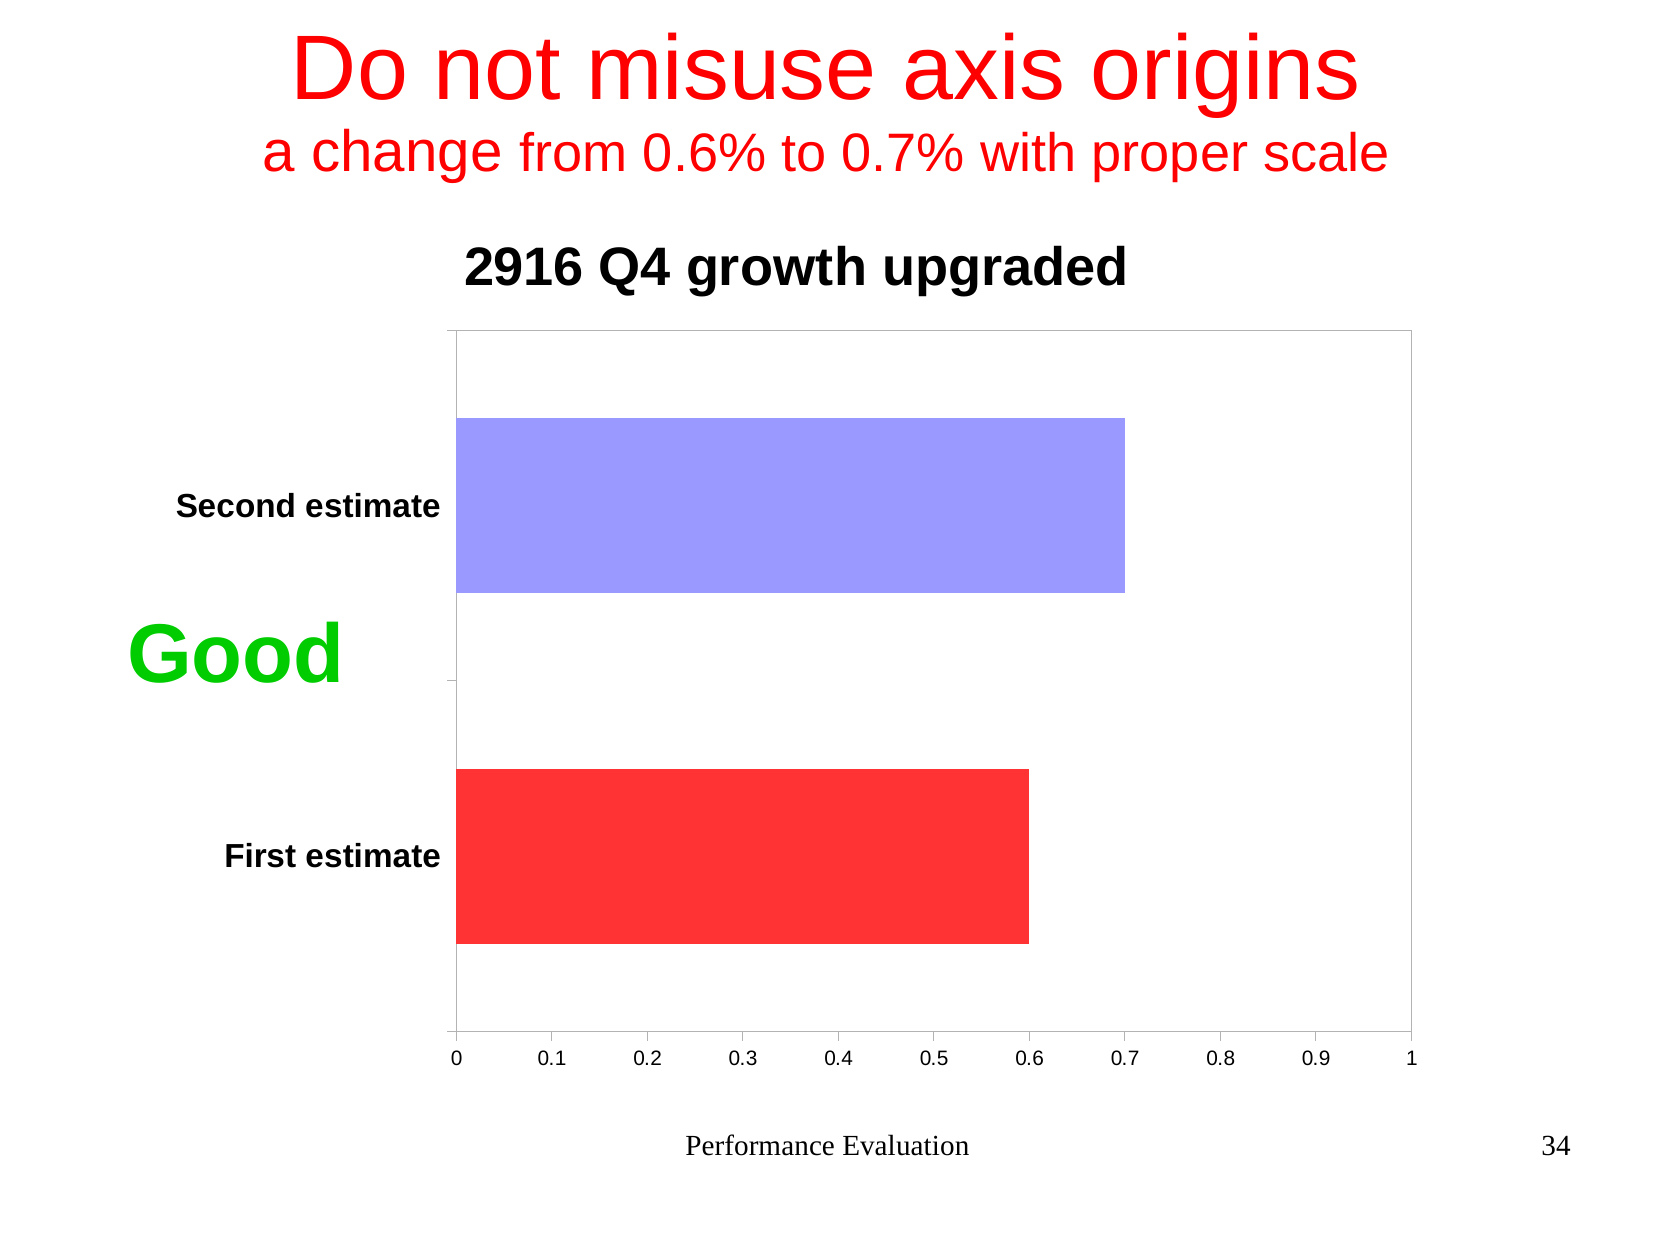

# Do not misuse axis origins a change from 0.6% to 0.7% with proper scale
### Chart: 2916 Q4 growth upgraded
| Category | Column 1 |
|---|---|
| First estimate | 0.6 |
| Second estimate | 0.7 |Good
Performance Evaluation
34